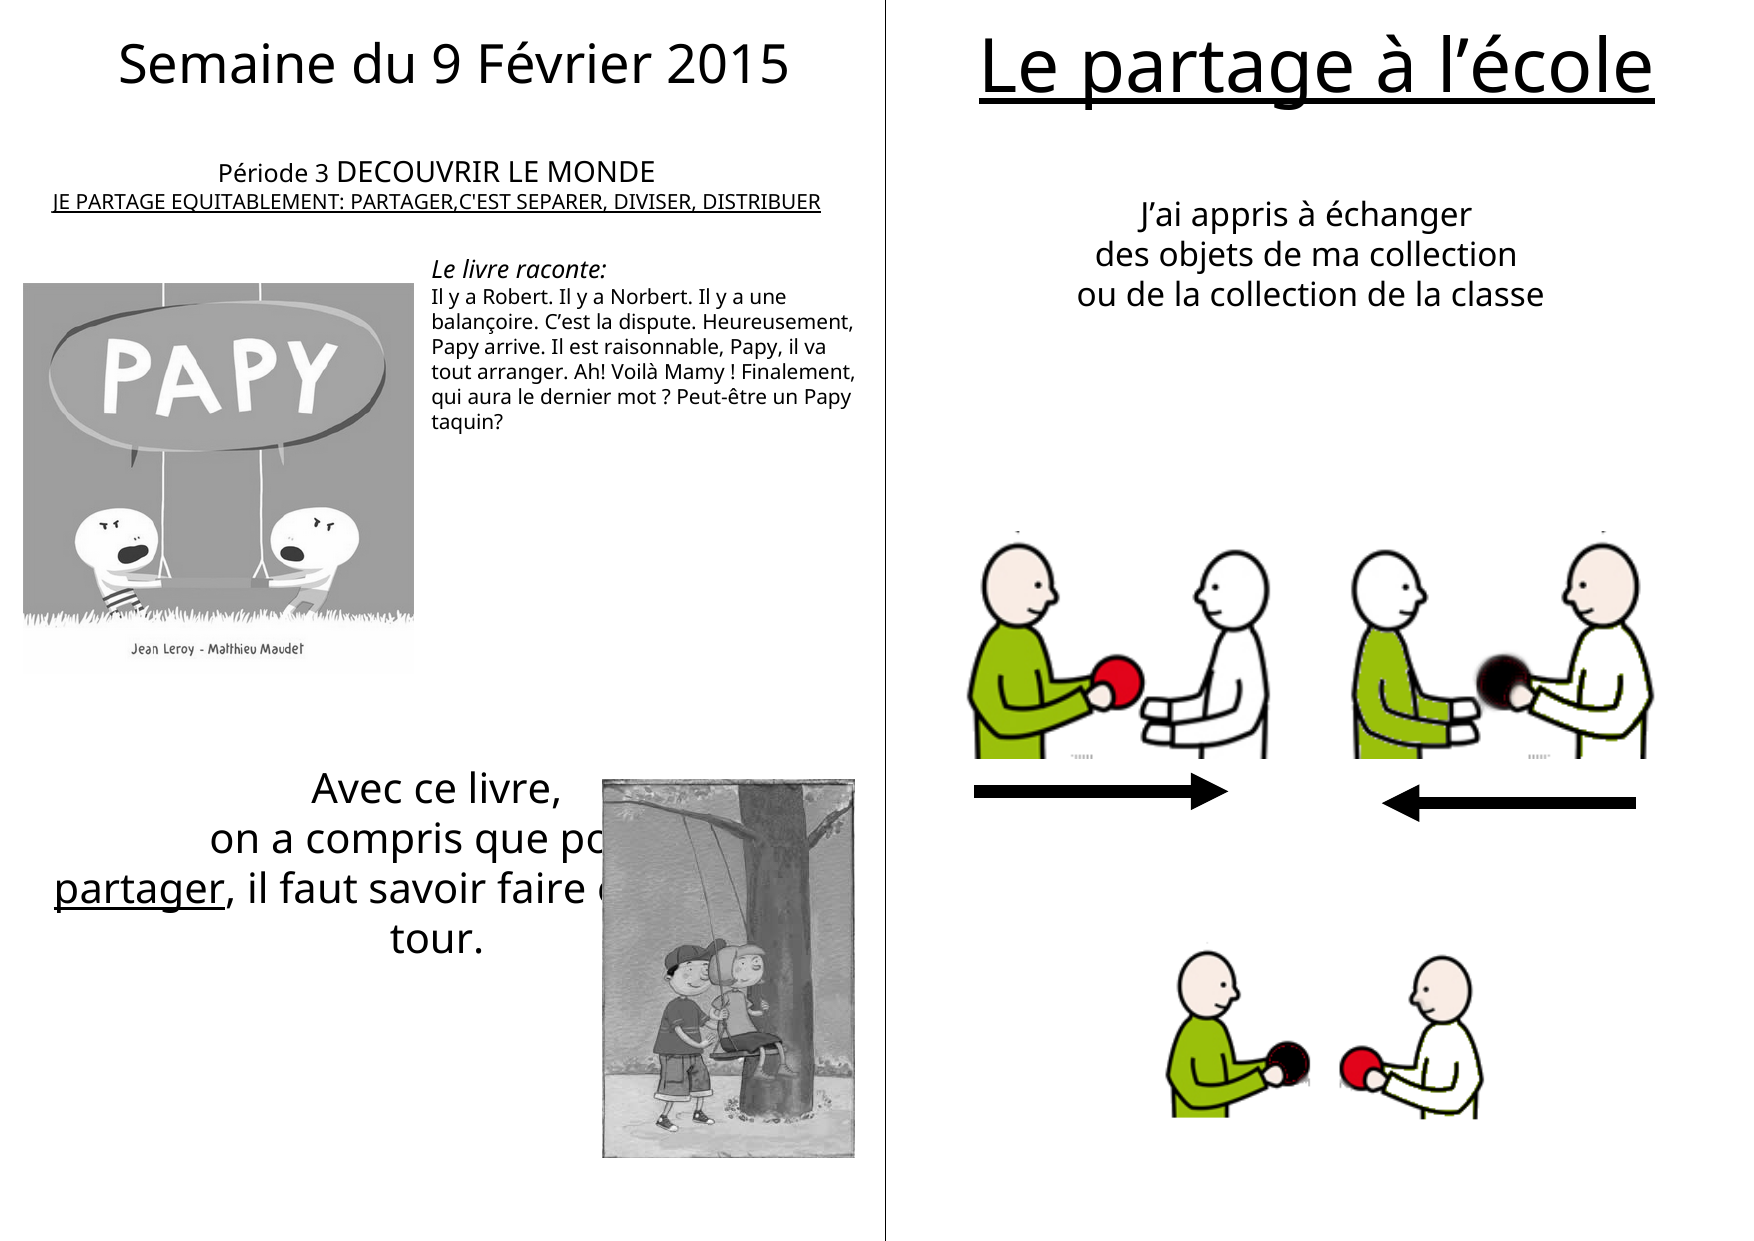

Le partage à l’école
Semaine du 9 Février 2015
Période 3 DECOUVRIR LE MONDE
JE PARTAGE EQUITABLEMENT: PARTAGER,C'EST SEPARER, DIVISER, DISTRIBUER
J’ai appris à échanger
des objets de ma collection
ou de la collection de la classe
Le livre raconte:
Il y a Robert. Il y a Norbert. Il y a une balançoire. C’est la dispute. Heureusement, Papy arrive. Il est raisonnable, Papy, il va tout arranger. Ah! Voilà Mamy ! Finalement, qui aura le dernier mot ? Peut-être un Papy taquin?
Avec ce livre,
on a compris que pour
partager, il faut savoir faire chacun son tour.